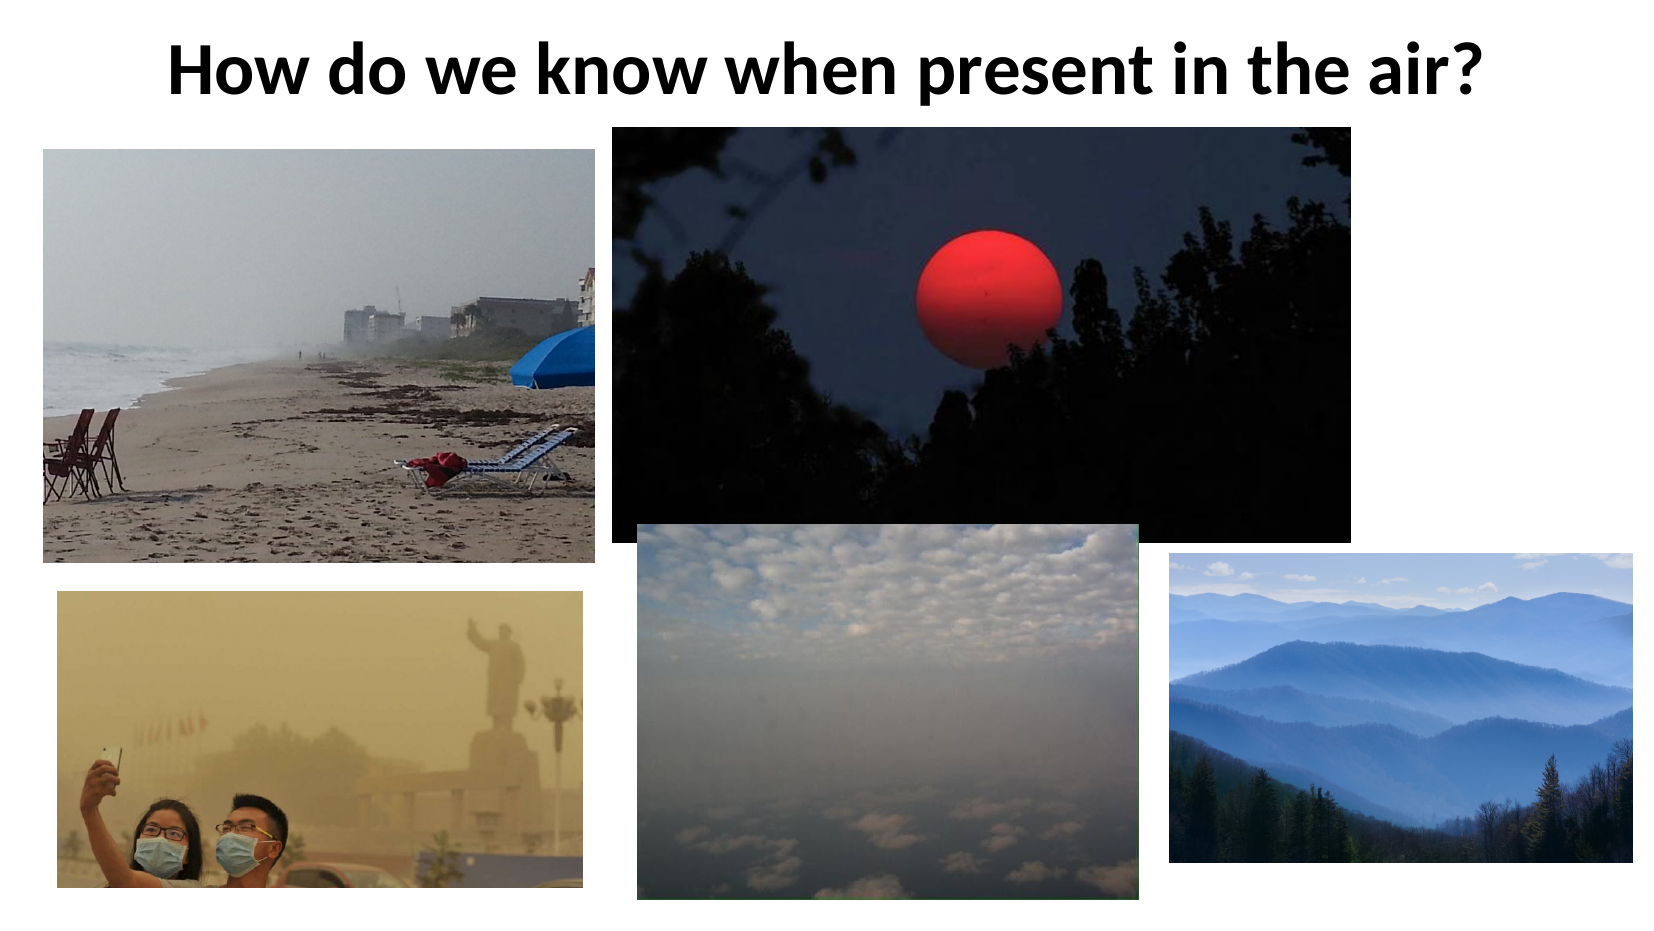

# How do we know when present in the air?